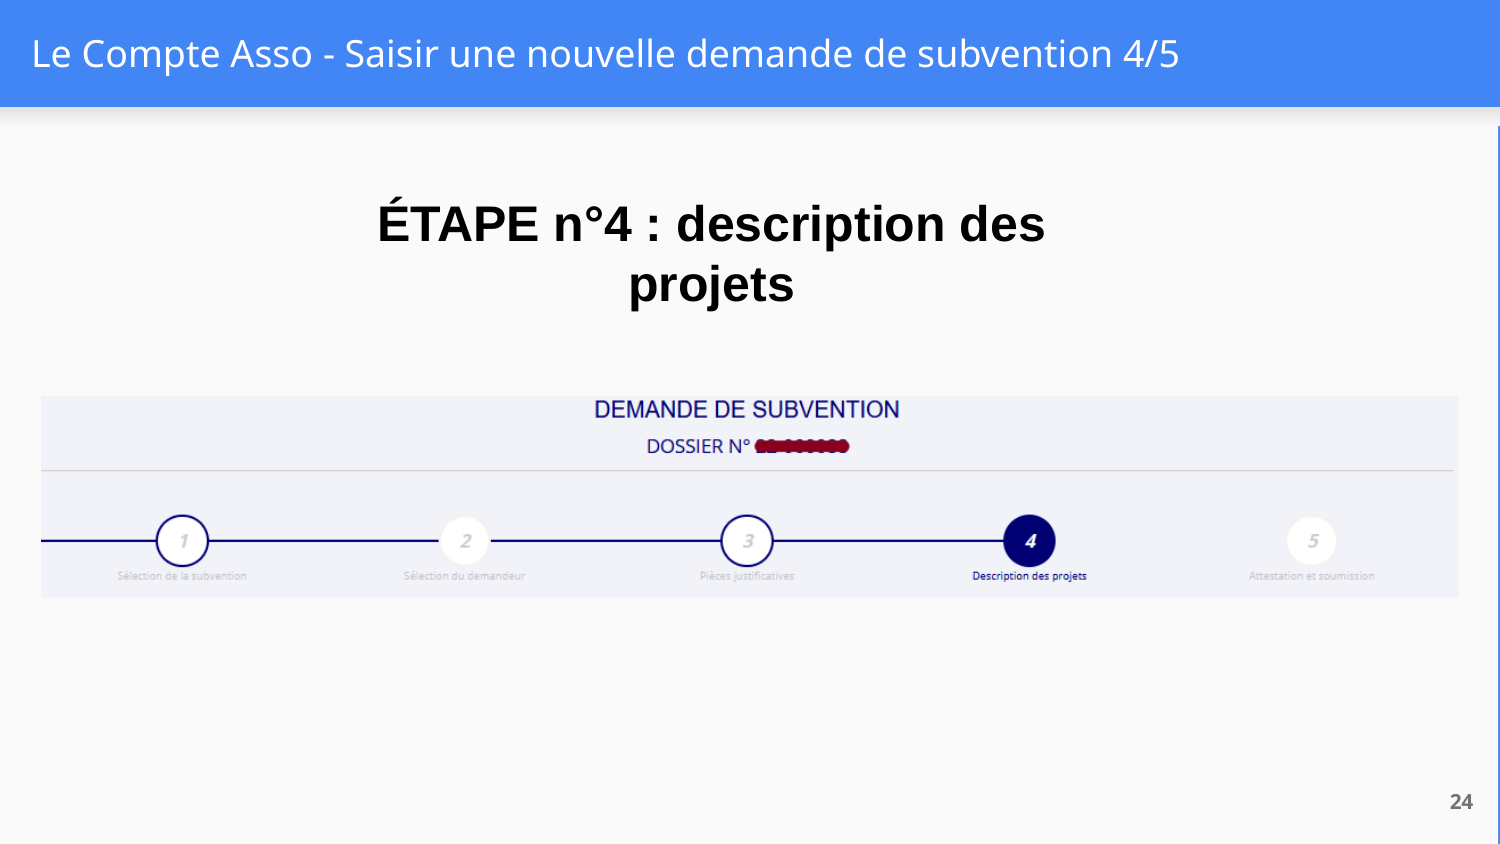

# Le Compte Asso - Saisir une nouvelle demande de subvention 4/5
ÉTAPE n°4 : description des projets